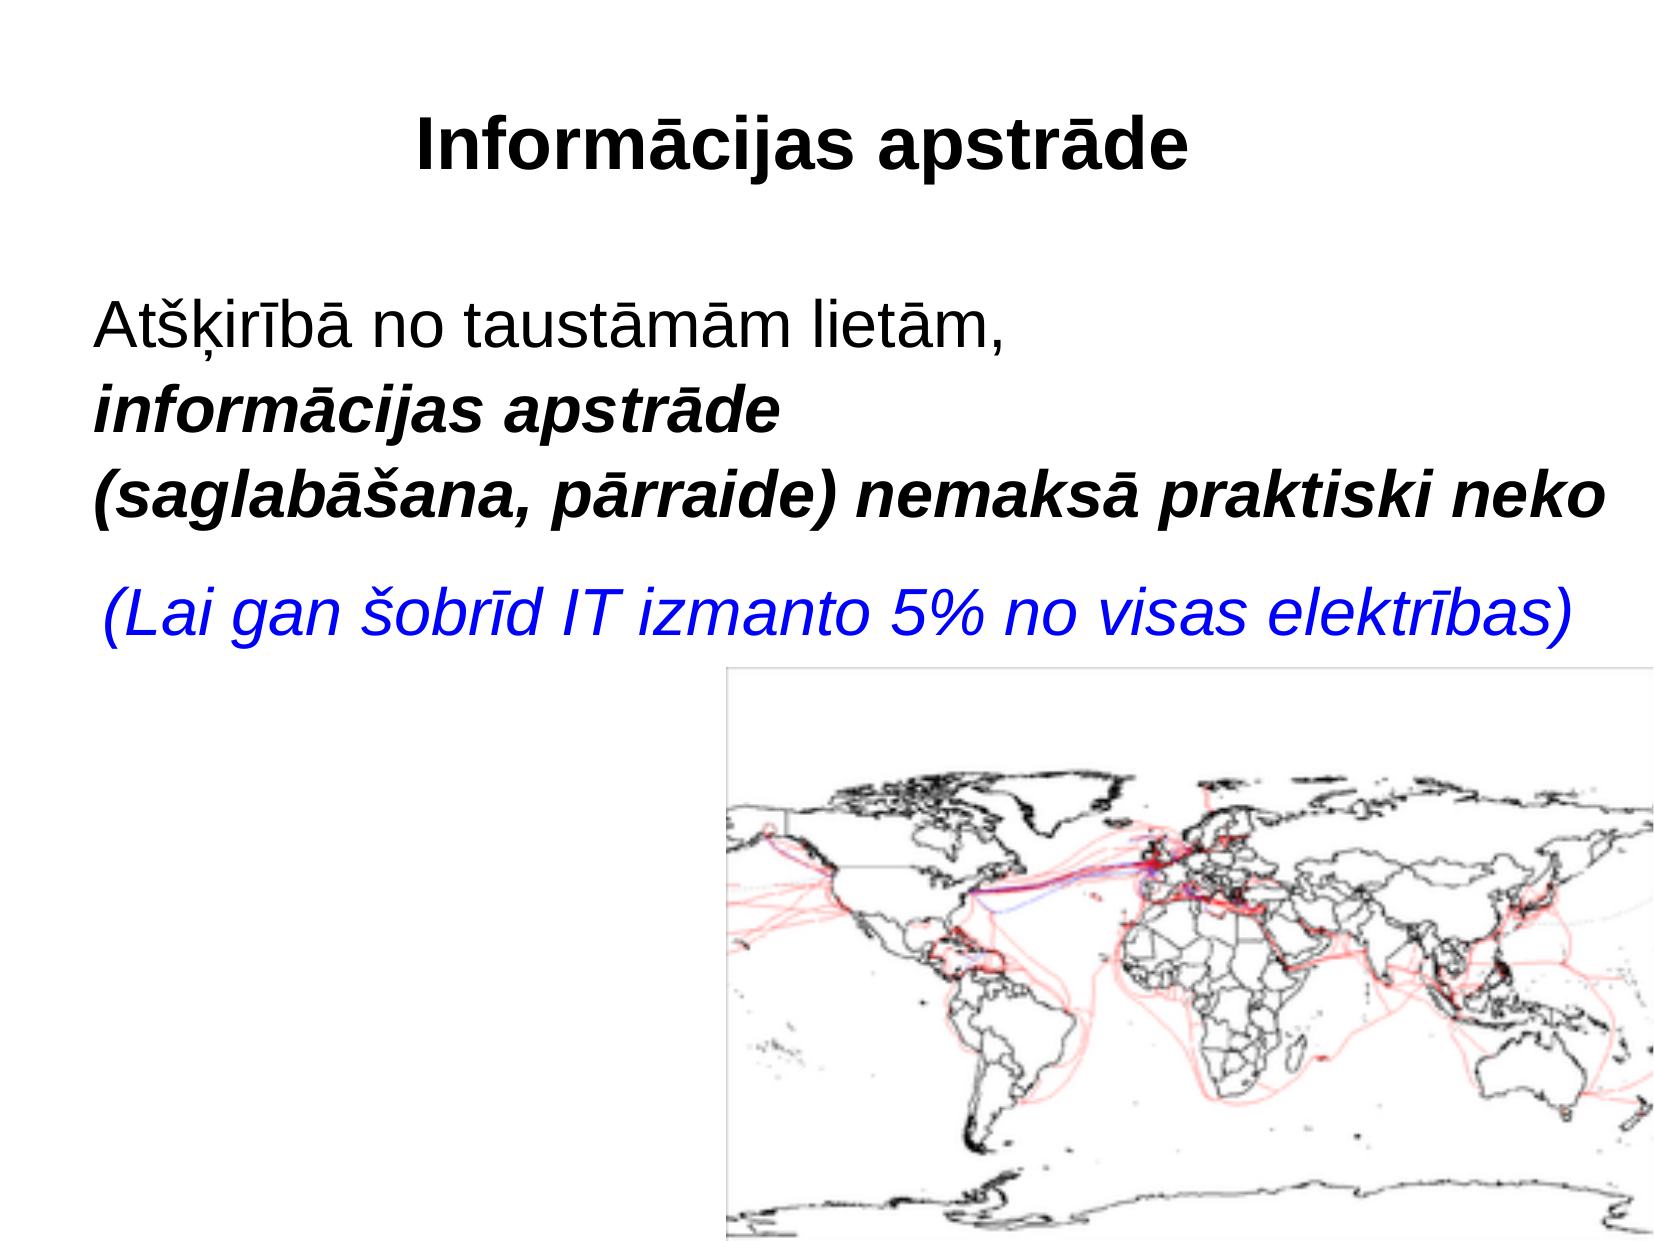

# Informācijas apstrāde
Atšķirībā no taustāmām lietām,
informācijas apstrāde
(saglabāšana, pārraide) nemaksā praktiski neko
(Lai gan šobrīd IT izmanto 5% no visas elektrības)